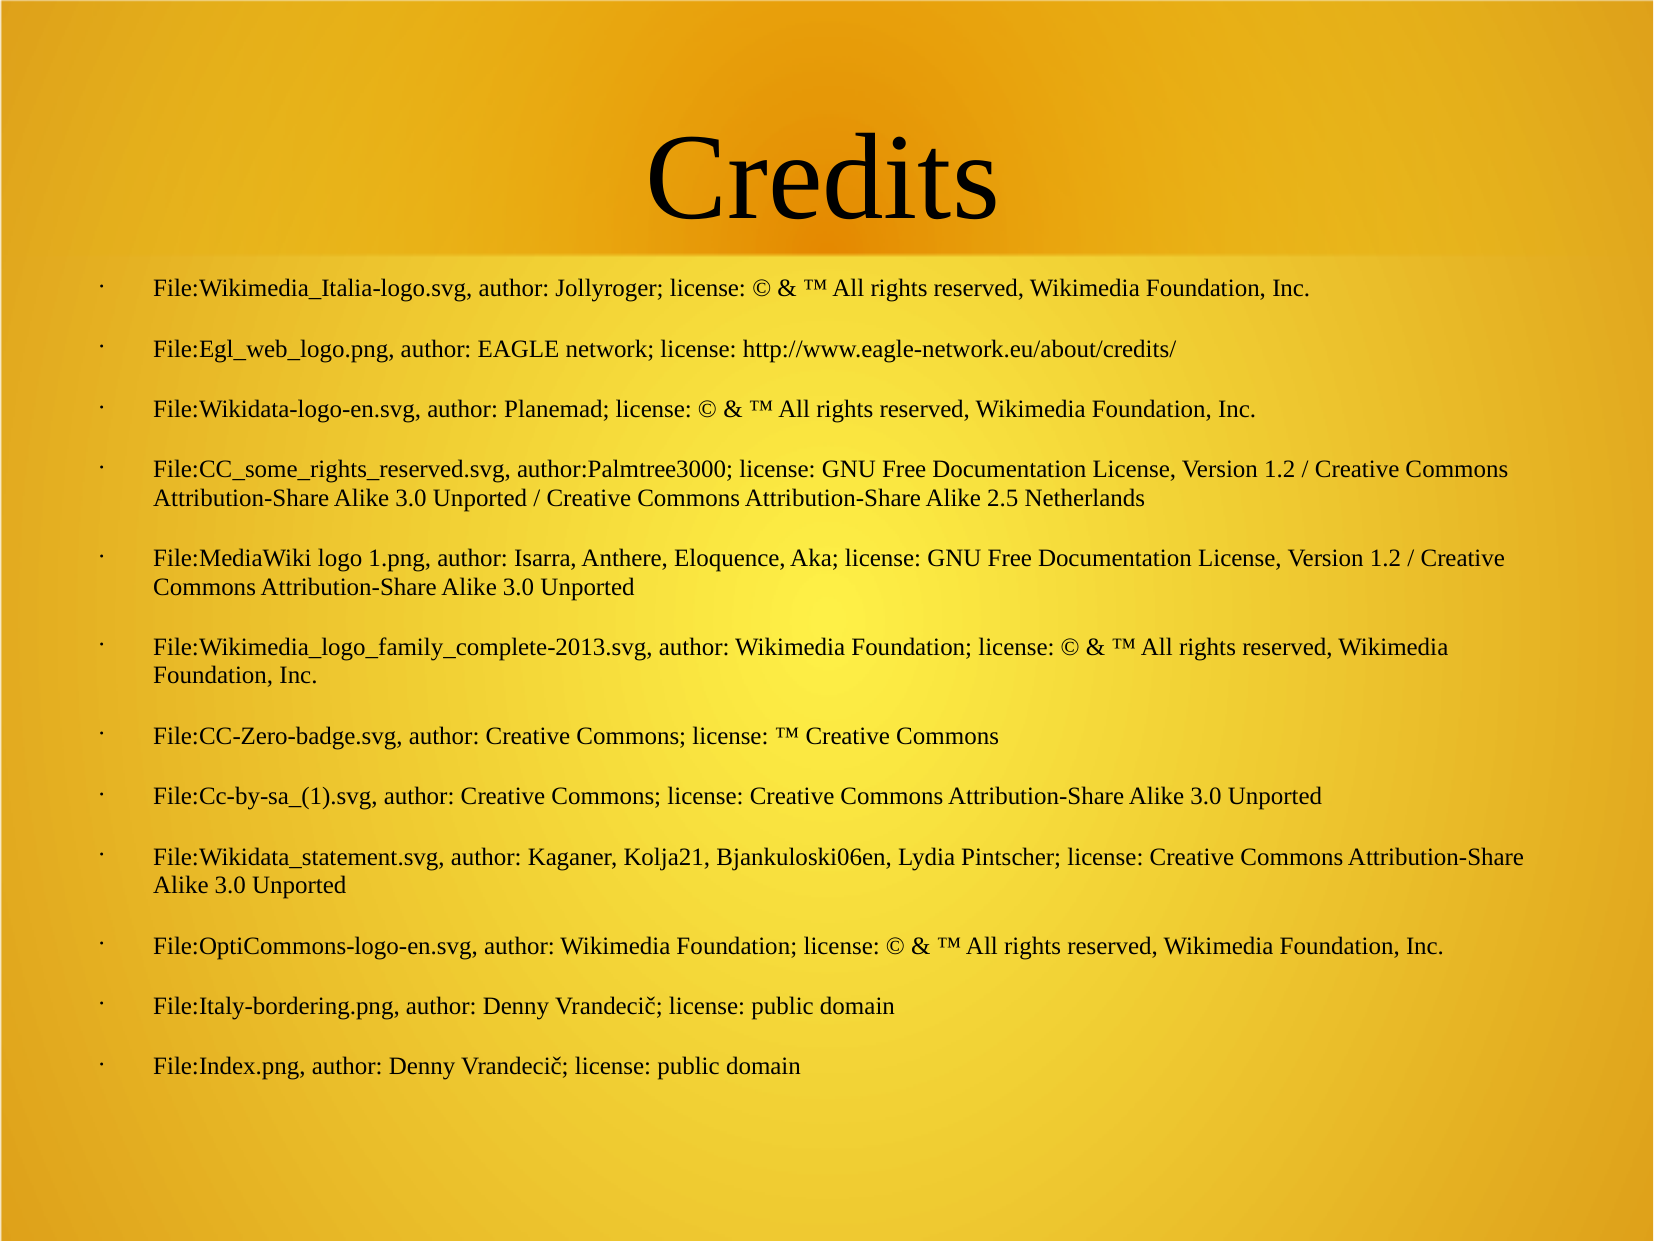

# Credits
File:Wikimedia_Italia-logo.svg, author: Jollyroger; license: © & ™ All rights reserved, Wikimedia Foundation, Inc.
File:Egl_web_logo.png, author: EAGLE network; license: http://www.eagle-network.eu/about/credits/
File:Wikidata-logo-en.svg, author: Planemad; license: © & ™ All rights reserved, Wikimedia Foundation, Inc.
File:CC_some_rights_reserved.svg, author:Palmtree3000; license: GNU Free Documentation License, Version 1.2 / Creative Commons Attribution-Share Alike 3.0 Unported / Creative Commons Attribution-Share Alike 2.5 Netherlands
File:MediaWiki logo 1.png, author: Isarra, Anthere, Eloquence, Aka; license: GNU Free Documentation License, Version 1.2 / Creative Commons Attribution-Share Alike 3.0 Unported
File:Wikimedia_logo_family_complete-2013.svg, author: Wikimedia Foundation; license: © & ™ All rights reserved, Wikimedia Foundation, Inc.
File:CC-Zero-badge.svg, author: Creative Commons; license: ™ Creative Commons
File:Cc-by-sa_(1).svg, author: Creative Commons; license: Creative Commons Attribution-Share Alike 3.0 Unported
File:Wikidata_statement.svg, author: Kaganer, Kolja21, Bjankuloski06en, Lydia Pintscher; license: Creative Commons Attribution-Share Alike 3.0 Unported
File:OptiCommons-logo-en.svg, author: Wikimedia Foundation; license: © & ™ All rights reserved, Wikimedia Foundation, Inc.
File:Italy-bordering.png, author: Denny Vrandecič; license: public domain
File:Index.png, author: Denny Vrandecič; license: public domain